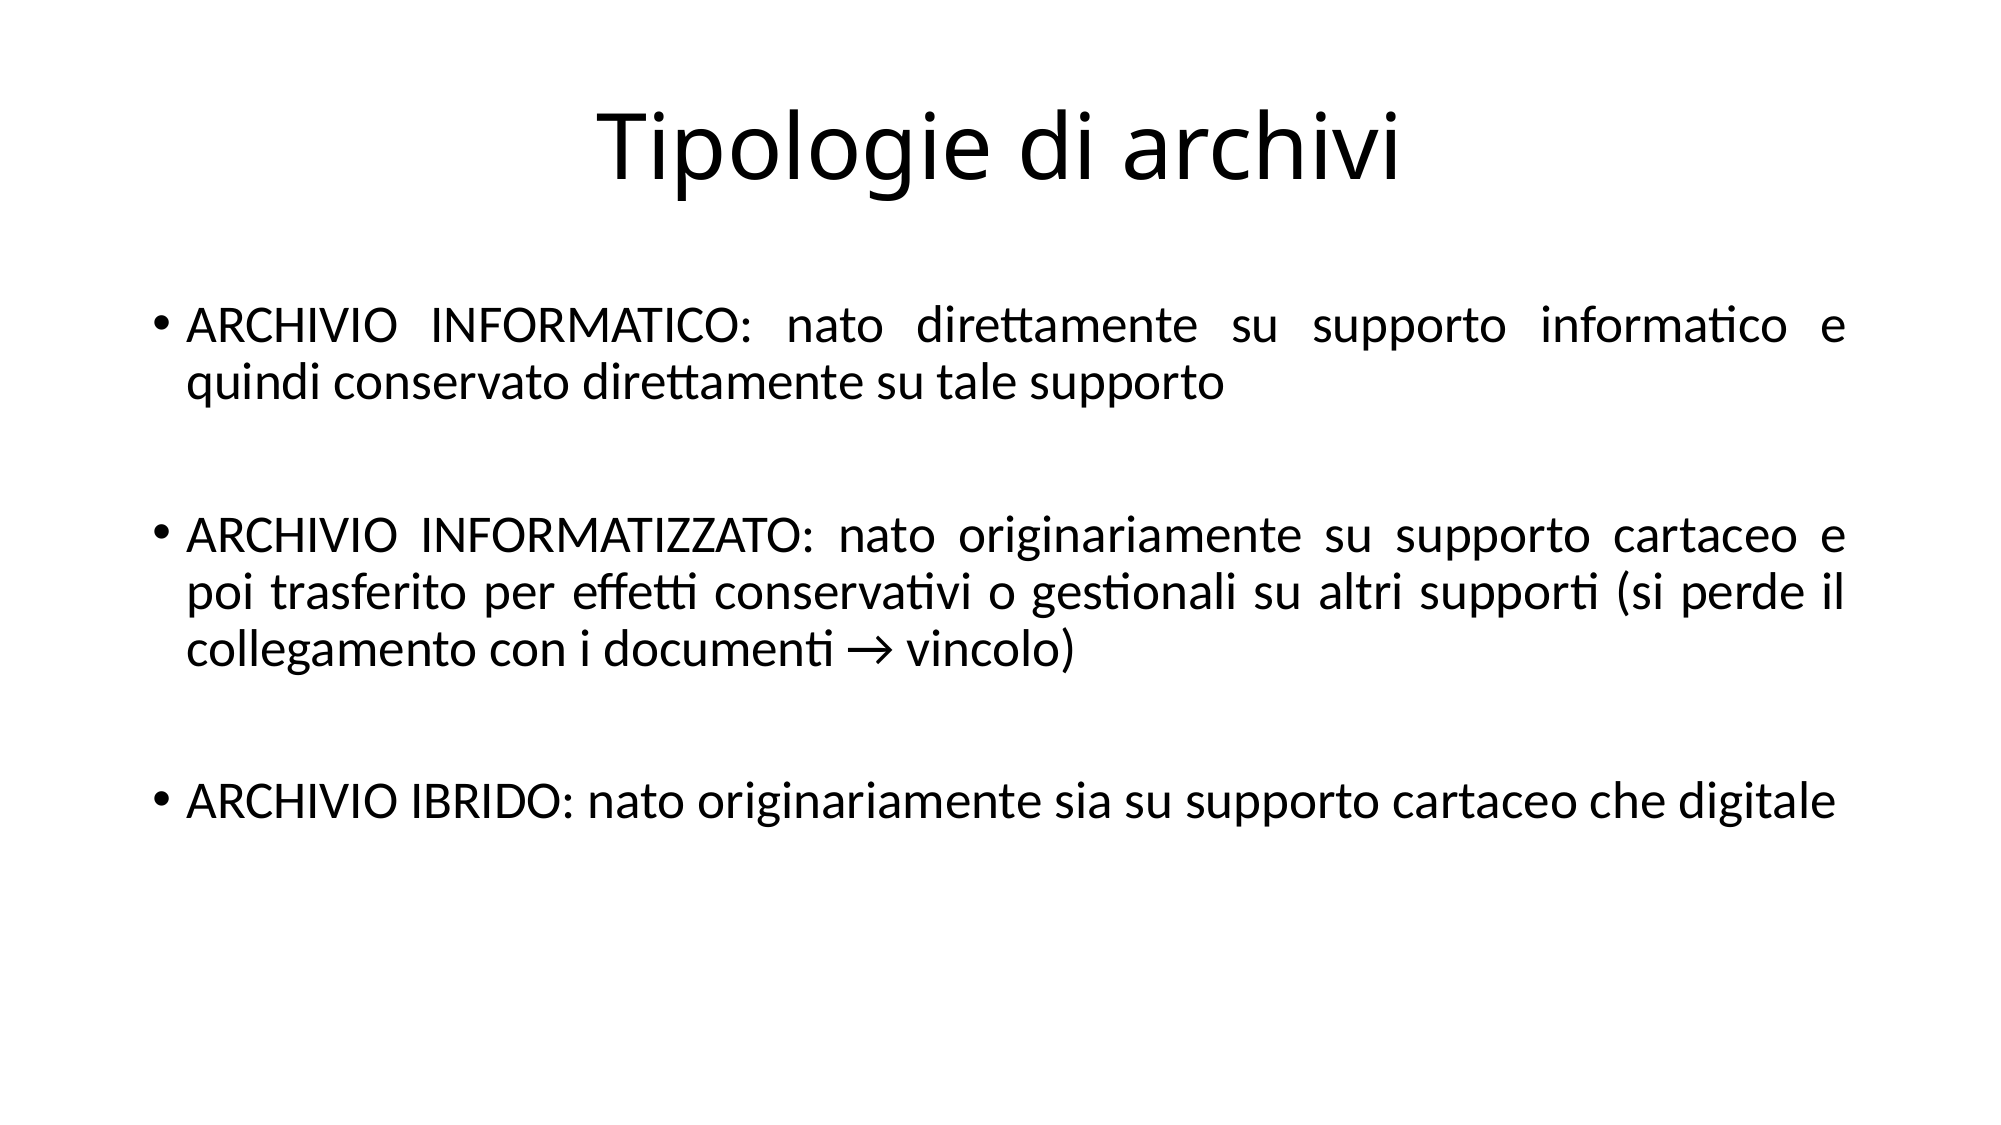

# Tipologie di archivi
ARCHIVIO INFORMATICO: nato direttamente su supporto informatico e quindi conservato direttamente su tale supporto
ARCHIVIO INFORMATIZZATO: nato originariamente su supporto cartaceo e poi trasferito per effetti conservativi o gestionali su altri supporti (si perde il collegamento con i documenti → vincolo)
ARCHIVIO IBRIDO: nato originariamente sia su supporto cartaceo che digitale